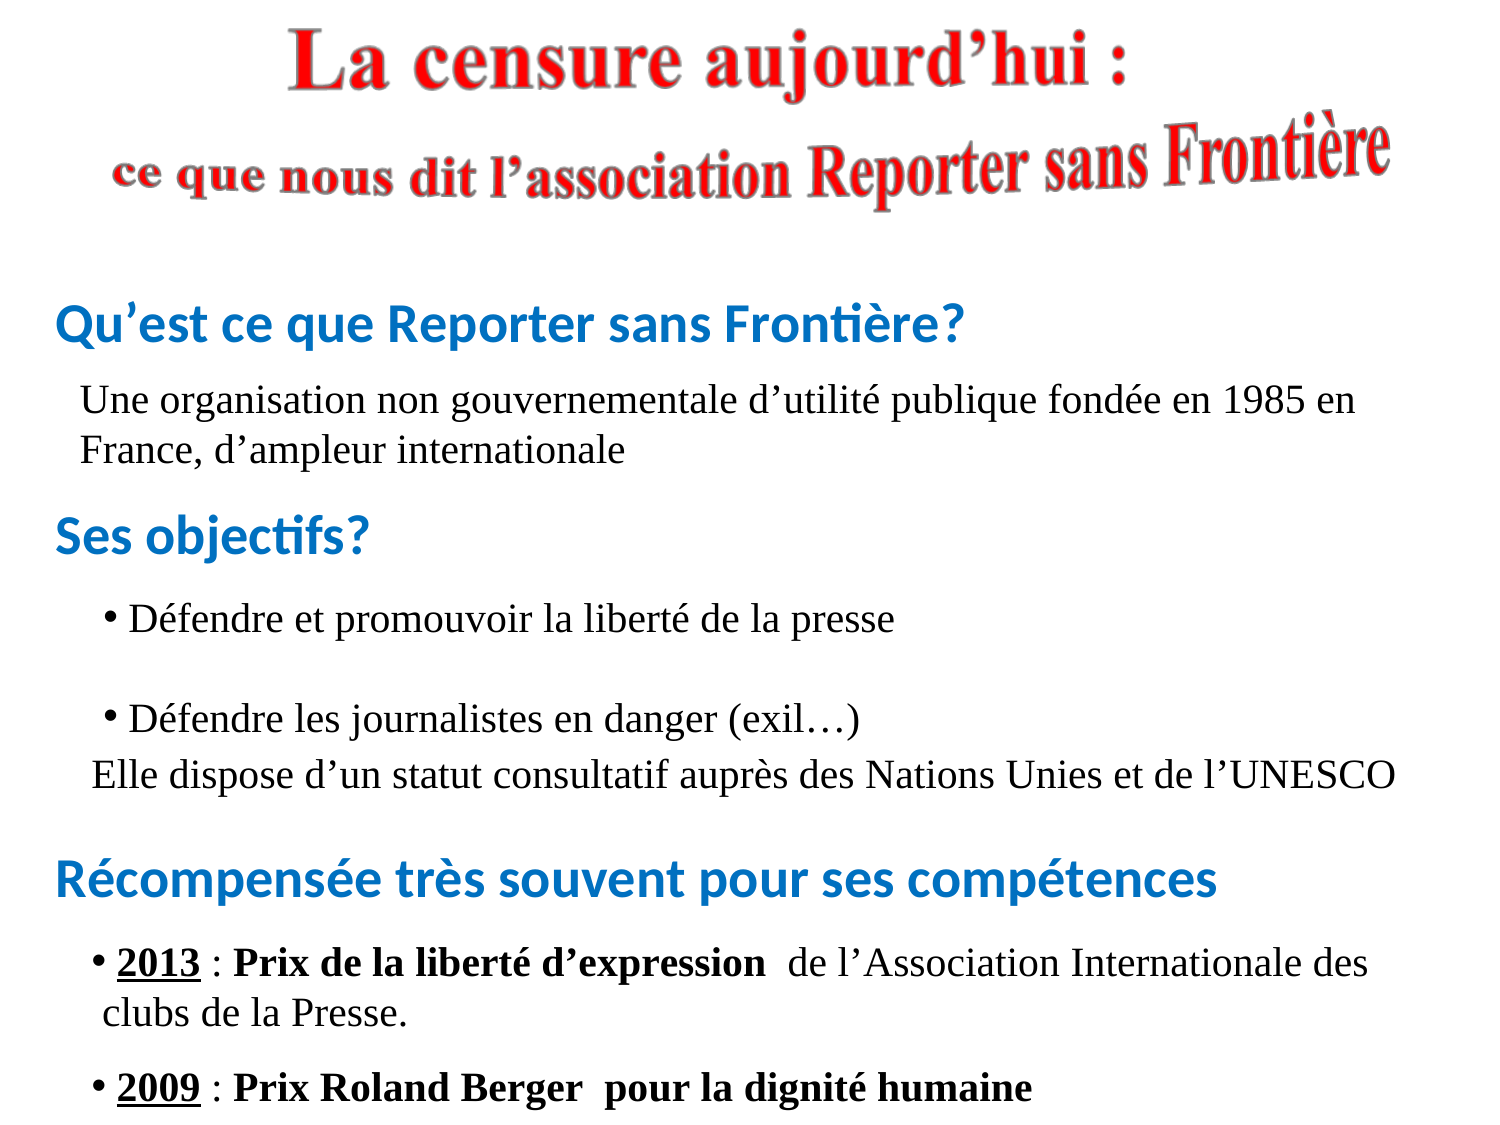

Qu’est ce que Reporter sans Frontière?
Une organisation non gouvernementale d’utilité publique fondée en 1985 en France, d’ampleur internationale
Ses objectifs?
 Défendre et promouvoir la liberté de la presse
 Défendre les journalistes en danger (exil…)
Elle dispose d’un statut consultatif auprès des Nations Unies et de l’UNESCO
Récompensée très souvent pour ses compétences
 2013 : Prix de la liberté d’expression de l’Association Internationale des
 clubs de la Presse.
 2009 : Prix Roland Berger pour la dignité humaine